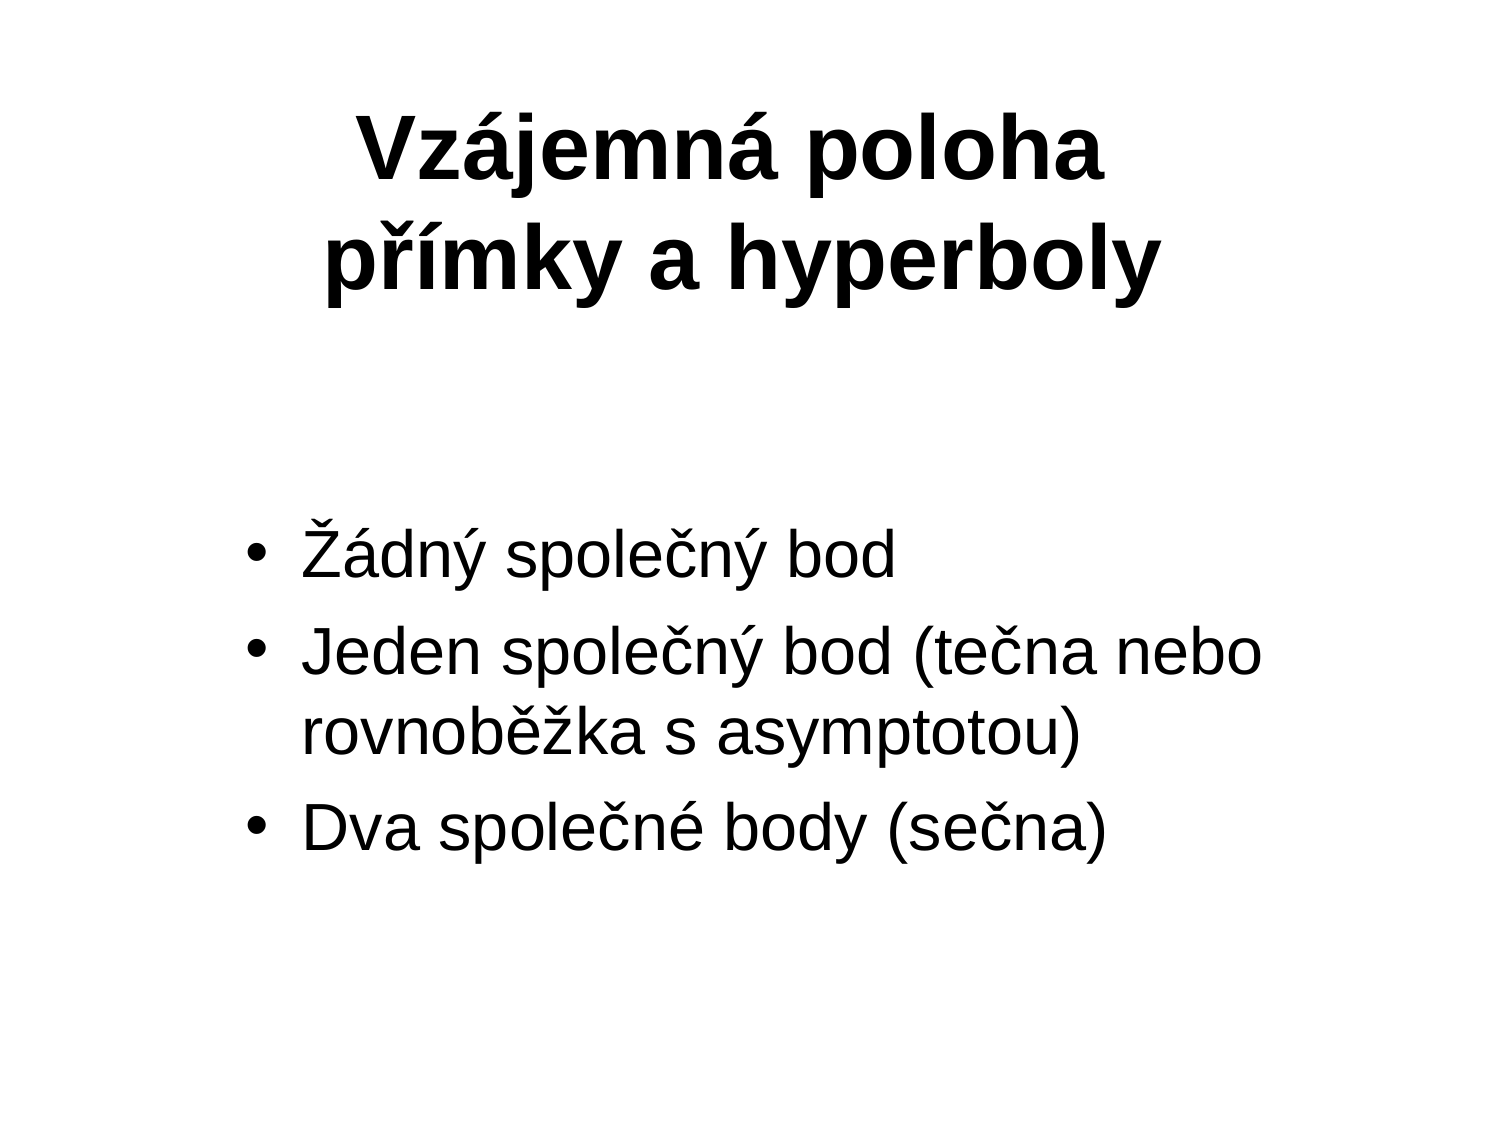

# Vzájemná poloha přímky a hyperboly
Žádný společný bod
Jeden společný bod (tečna nebo rovnoběžka s asymptotou)
Dva společné body (sečna)